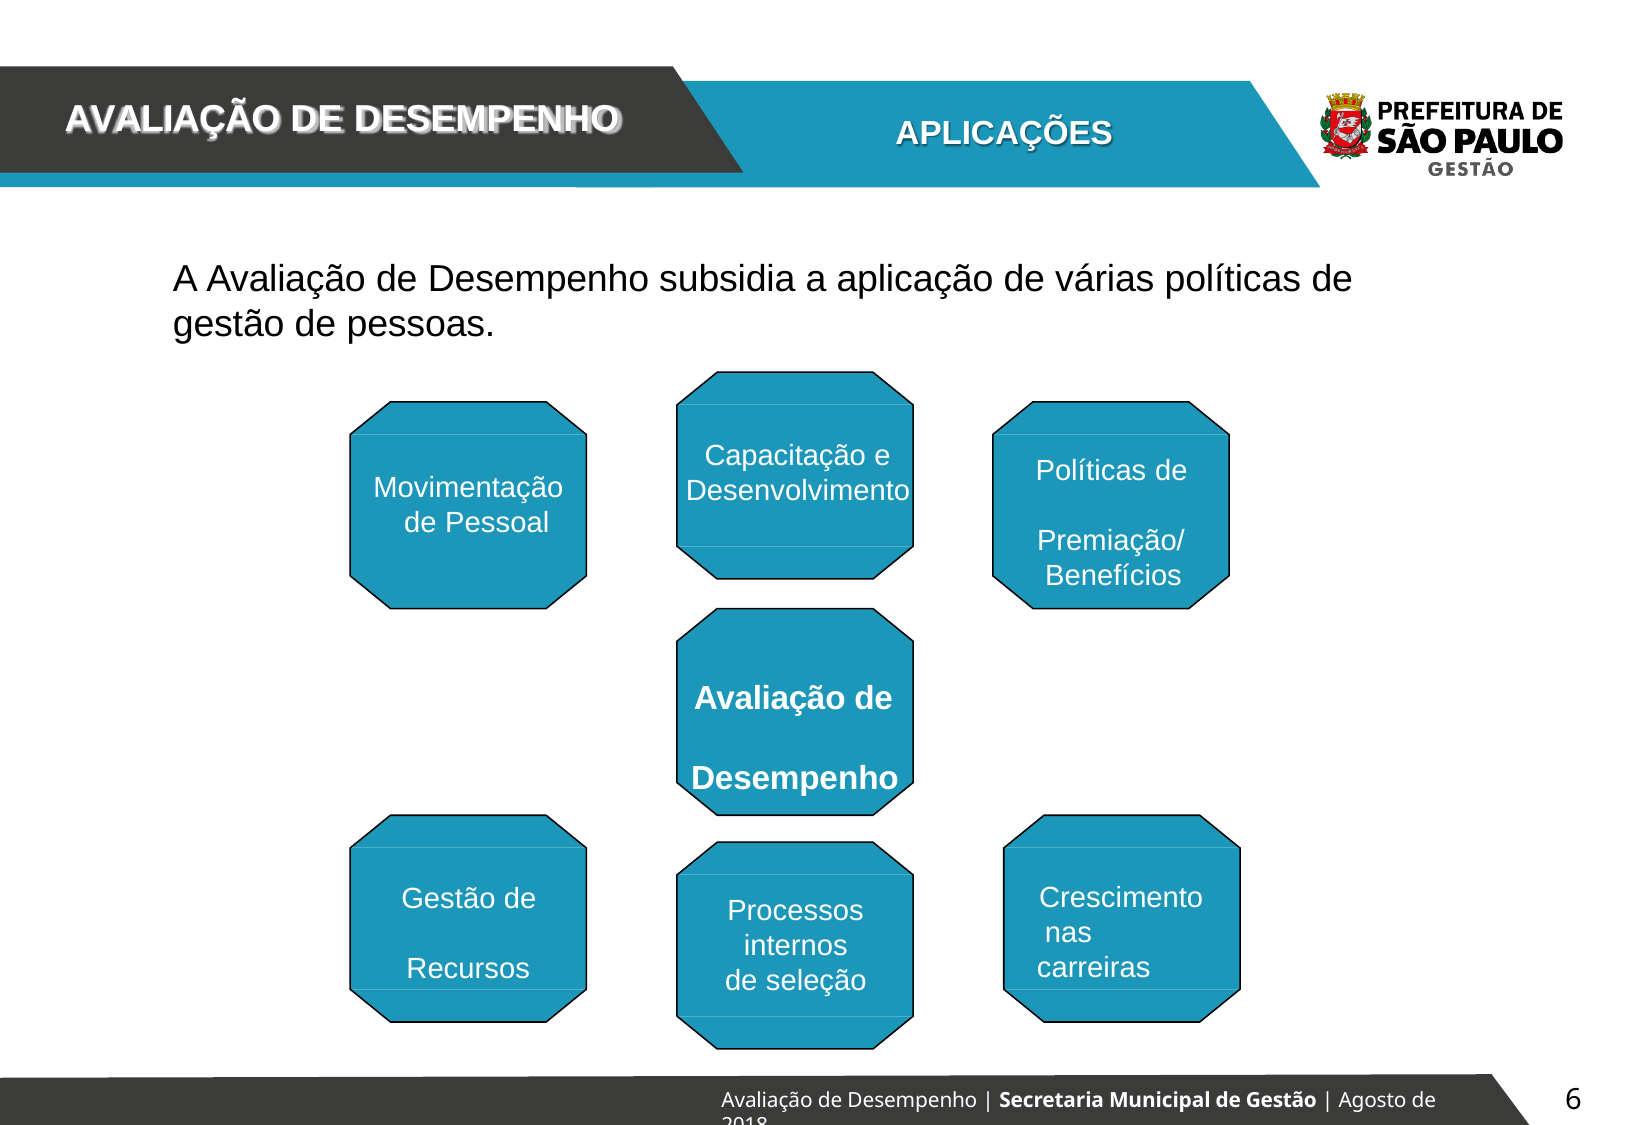

# AVALIAÇÃO DE DESEMPENHO
APLICAÇÕES
A Avaliação de Desempenho subsidia a aplicação de várias políticas de gestão de pessoas.
Capacitação e Desenvolvimento
Políticas de Premiação/ Benefícios
Movimentação de Pessoal
Avaliação de Desempenho
Crescimento nas carreiras
Gestão de Recursos
Processos internos de seleção
Avaliação de Desempenho | Secretaria Municipal de Gestão | Agosto de 2018